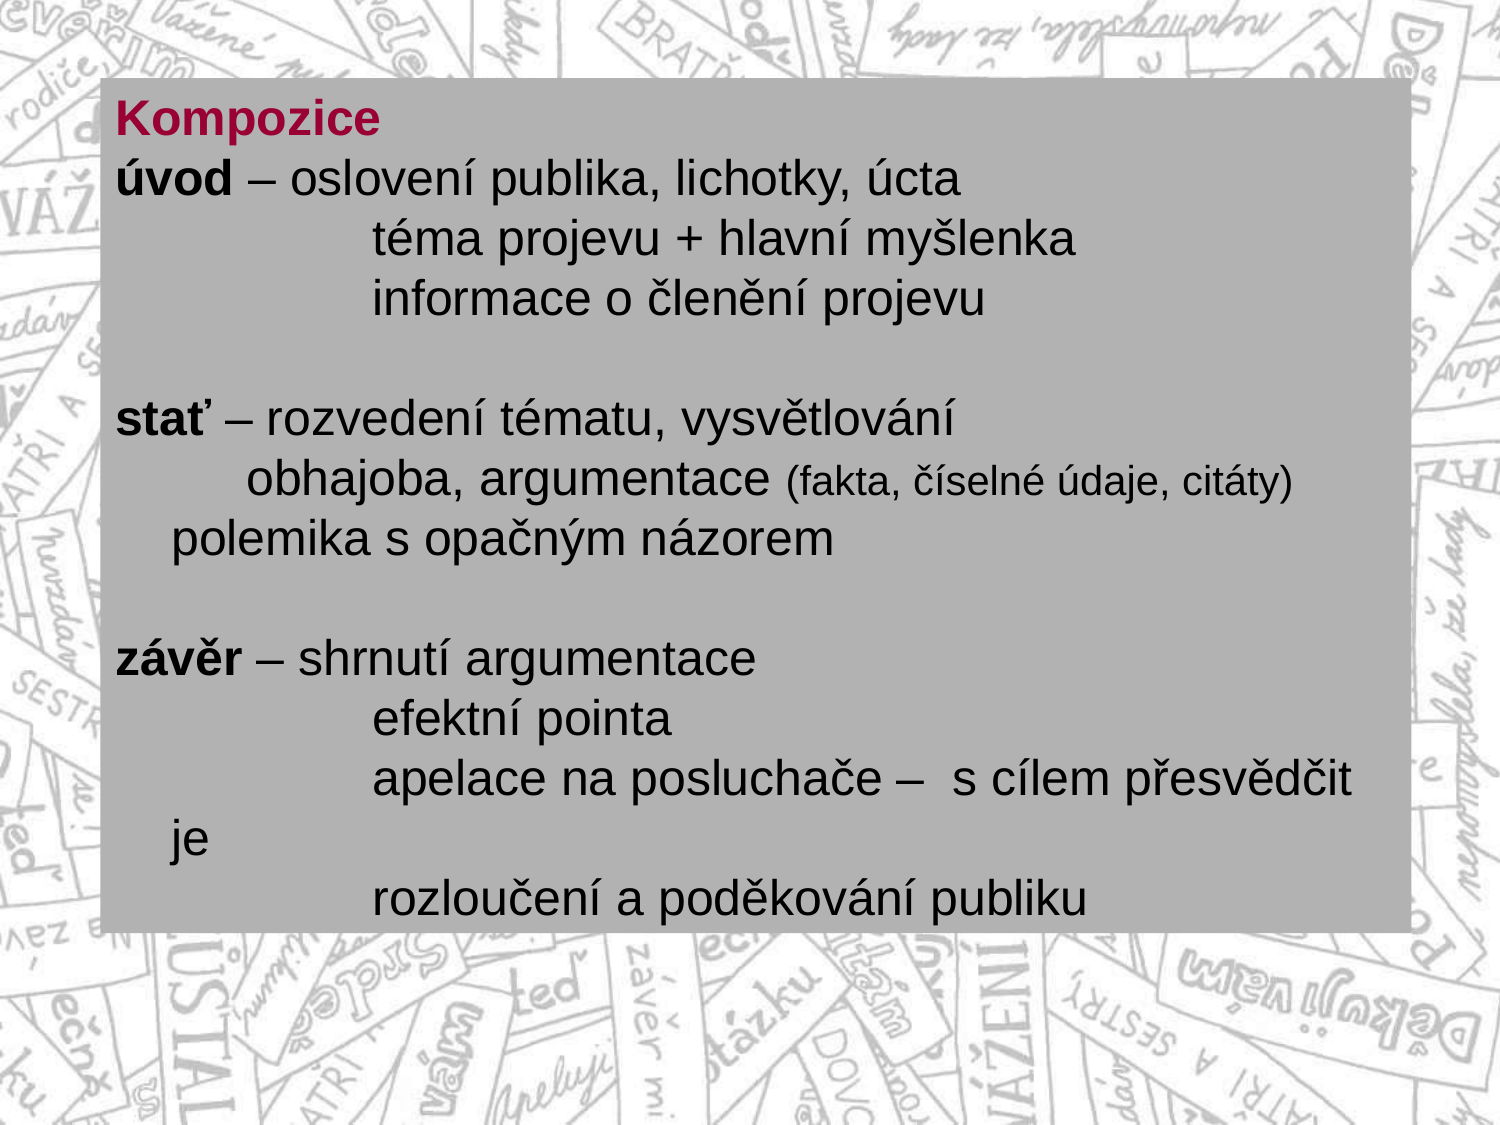

Kompozice
úvod – oslovení publika, lichotky, úcta
	 téma projevu + hlavní myšlenka
	 informace o členění projevu
stať – rozvedení tématu, vysvětlování
 	obhajoba, argumentace (fakta, číselné údaje, citáty)	polemika s opačným názorem
závěr – shrnutí argumentace
	 efektní pointa
	 apelace na posluchače – s cílem přesvědčit je
	 rozloučení a poděkování publiku